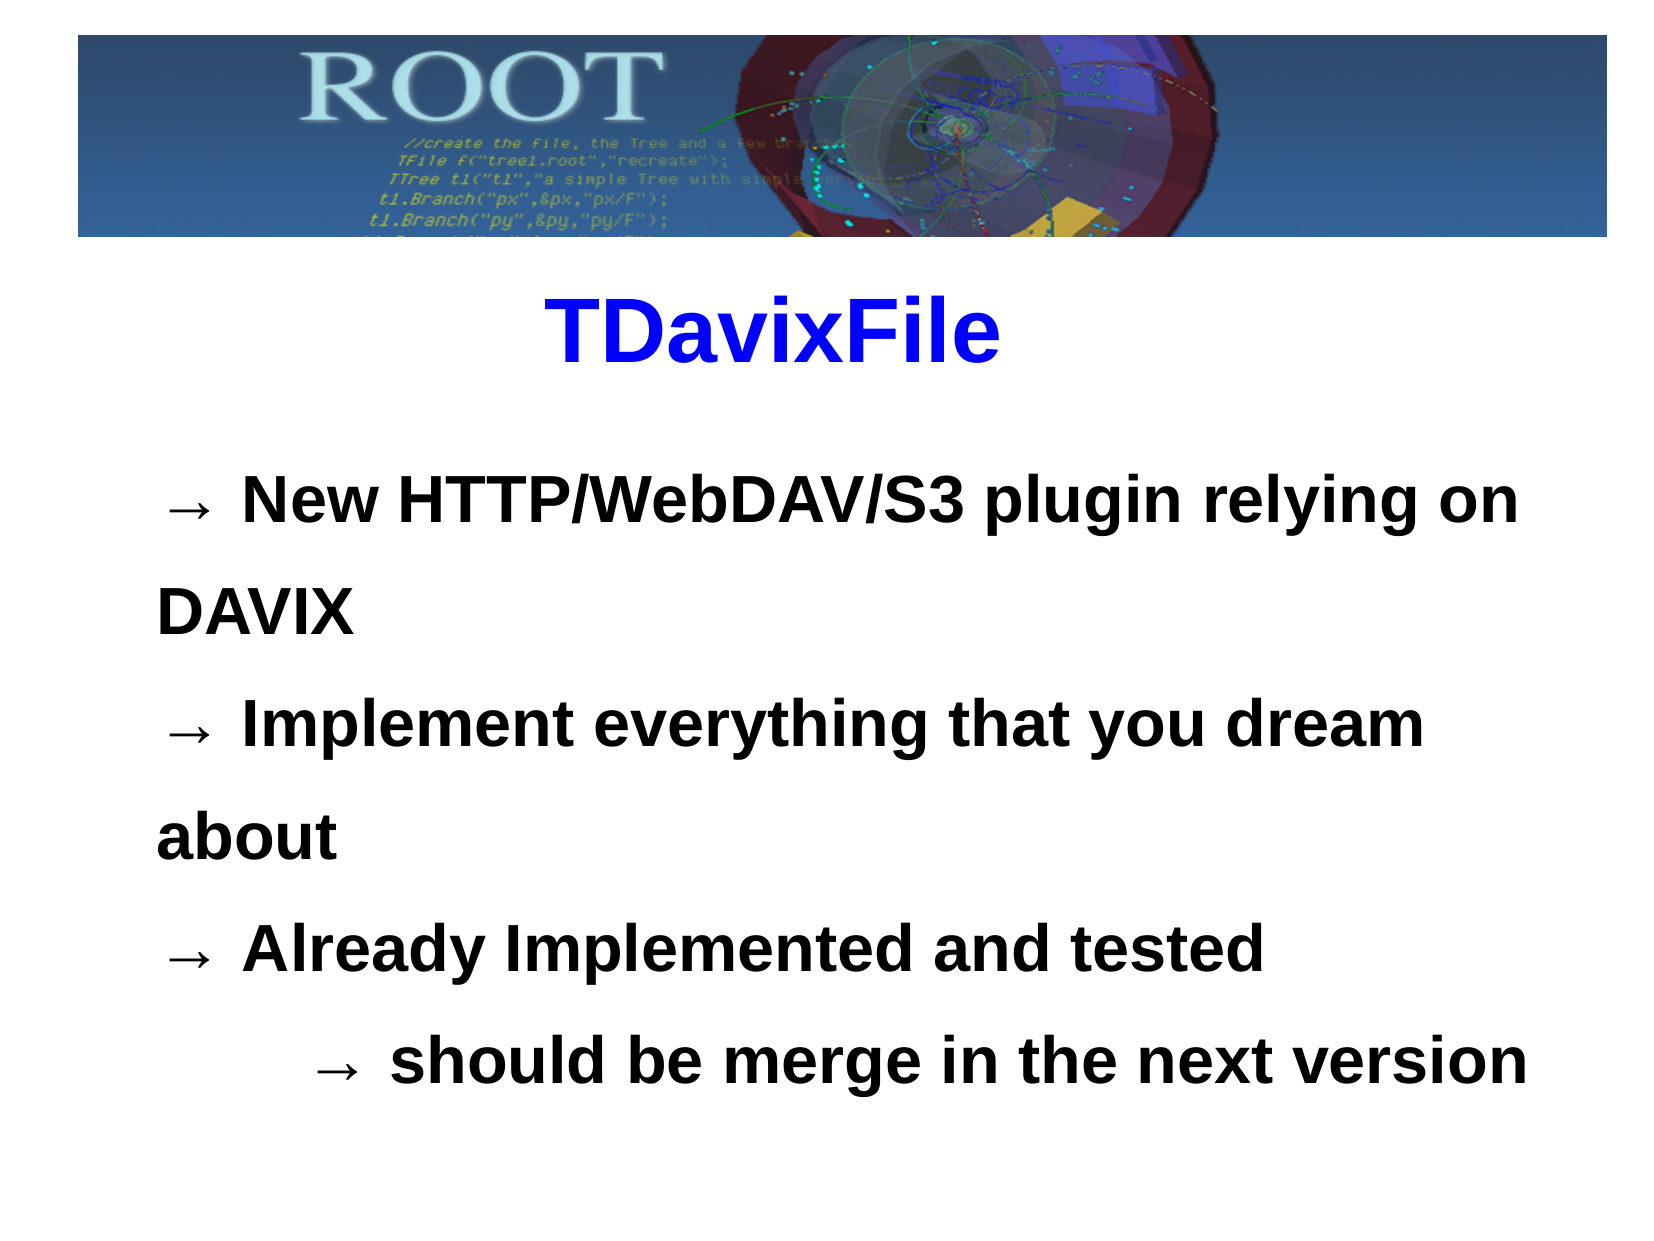

TDavixFile
→ New HTTP/WebDAV/S3 plugin relying on DAVIX
→ Implement everything that you dream about
→ Already Implemented and tested
		→ should be merge in the next version